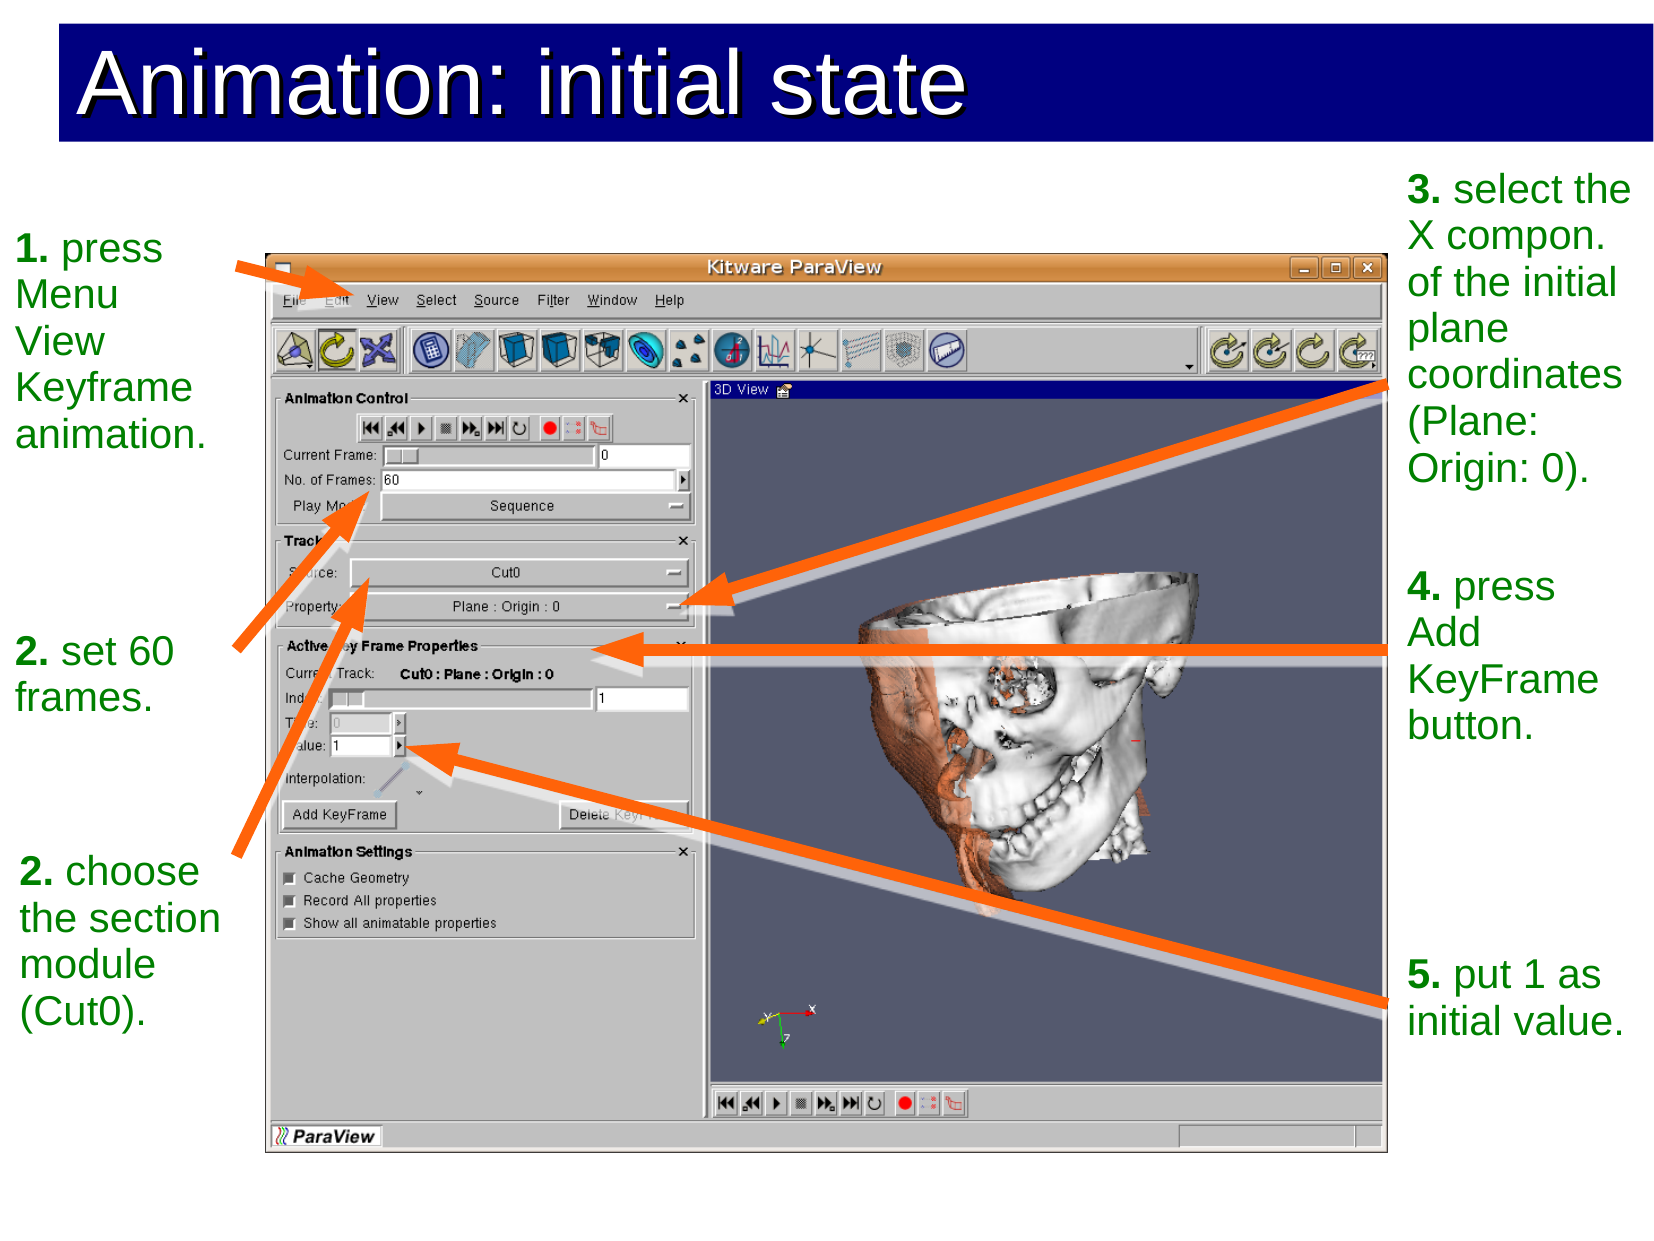

# Animation: initial state
3. select the X compon. of the initial plane coordinates (Plane: Origin: 0).
1. press Menu
View
Keyframe animation.
4. press Add KeyFrame button.
2. set 60 frames.
2. choose the section module (Cut0).
5. put 1 as initial value.